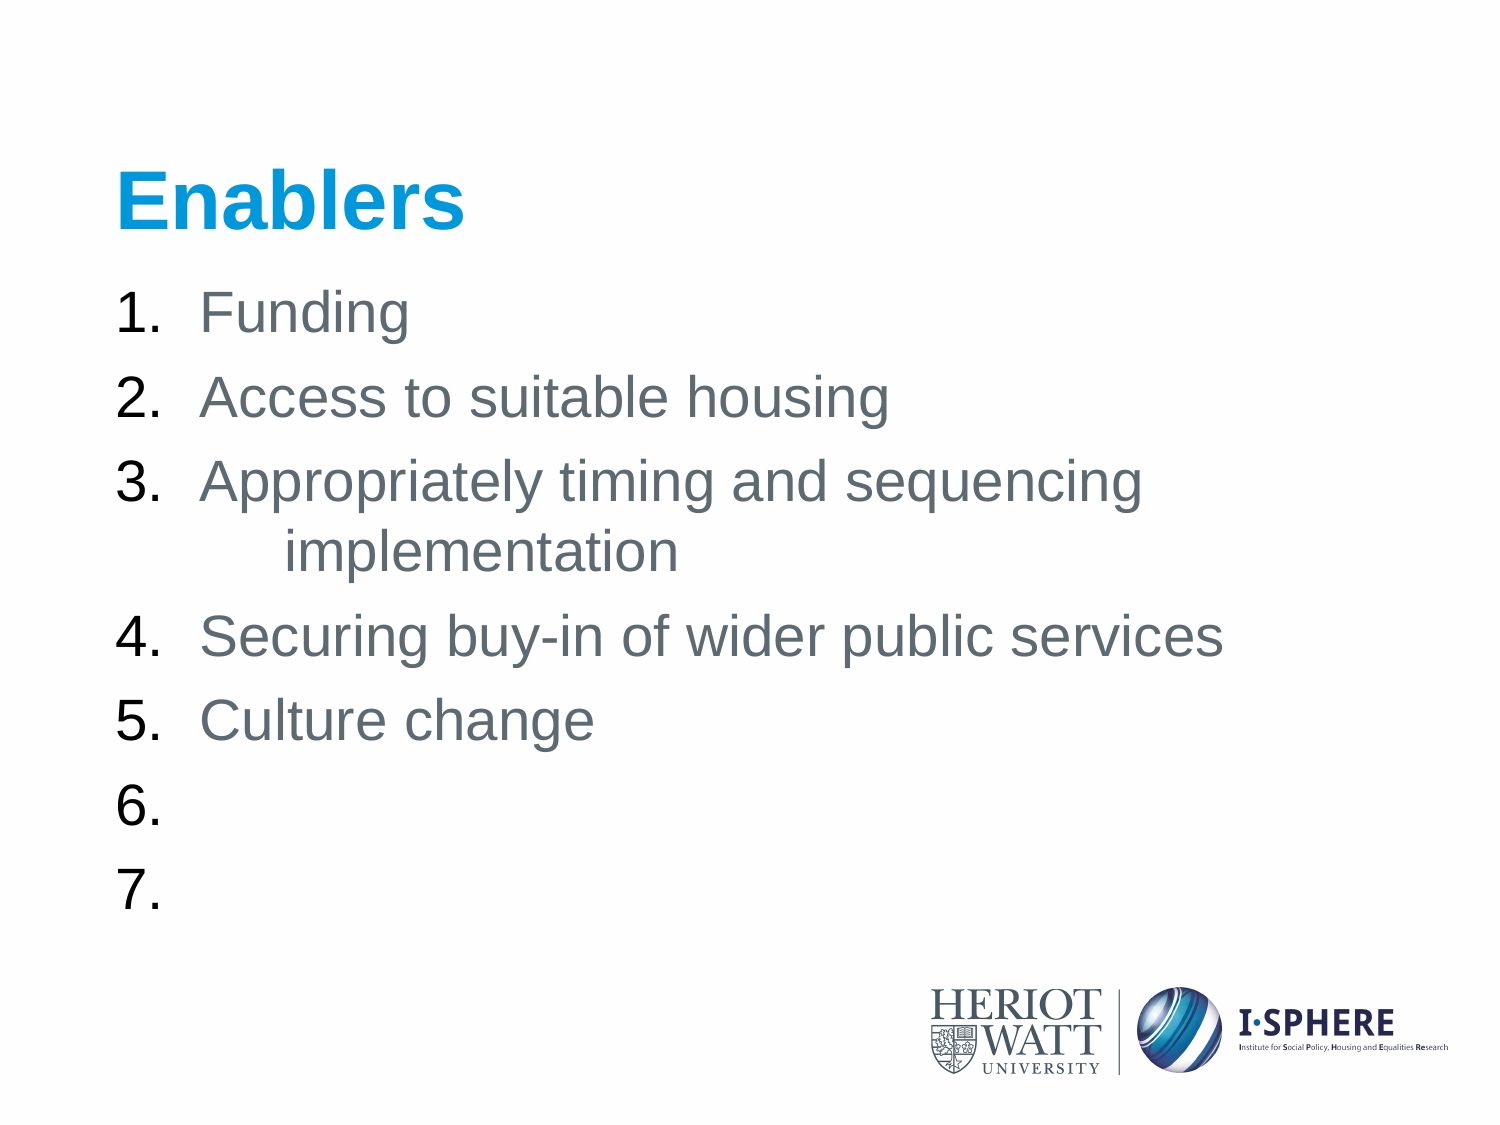

# Enablers
Funding
Access to suitable housing
Appropriately timing and sequencing implementation
Securing buy-in of wider public services
Culture change